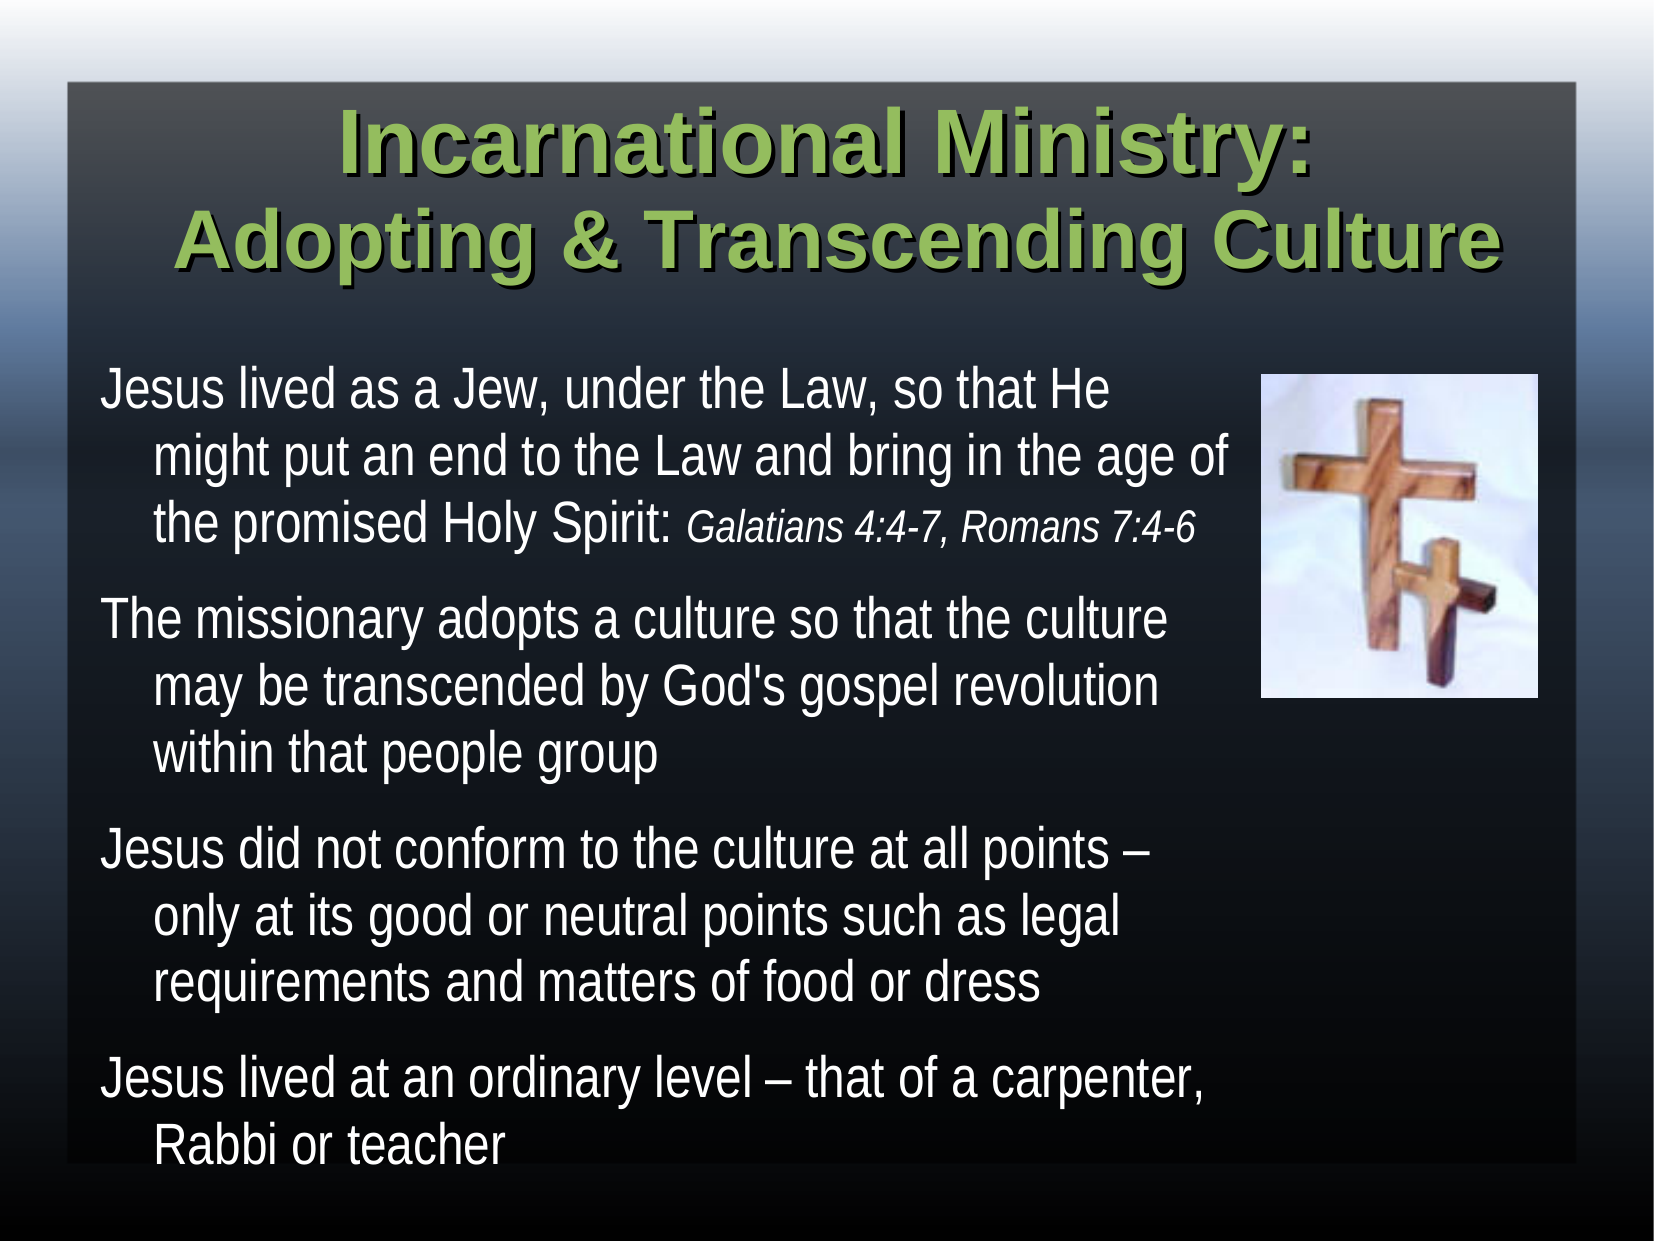

# Incarnational Ministry: Adopting & Transcending Culture
Jesus lived as a Jew, under the Law, so that He might put an end to the Law and bring in the age of the promised Holy Spirit: Galatians 4:4-7, Romans 7:4-6
The missionary adopts a culture so that the culture may be transcended by God's gospel revolution within that people group
Jesus did not conform to the culture at all points – only at its good or neutral points such as legal requirements and matters of food or dress
Jesus lived at an ordinary level – that of a carpenter, Rabbi or teacher